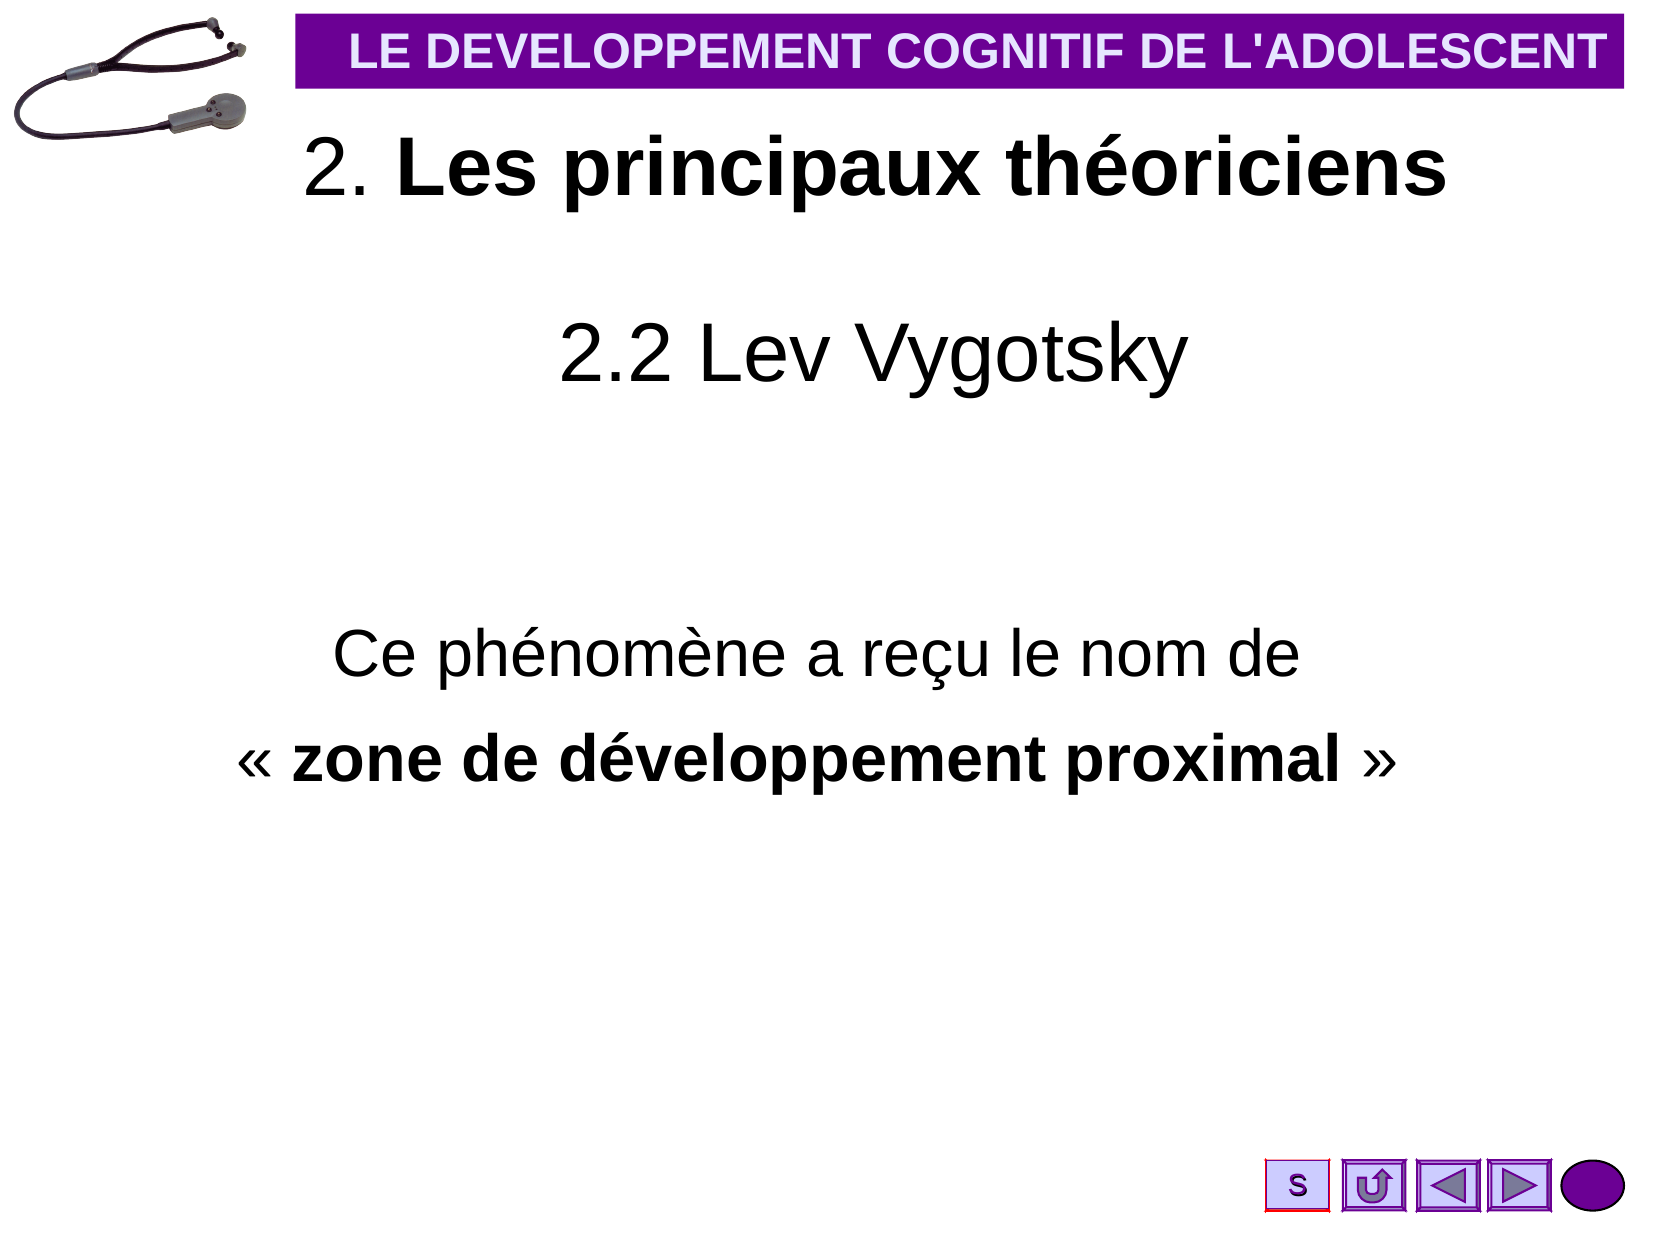

LE DEVELOPPEMENT COGNITIF DE L'ADOLESCENT
2. Les principaux théoriciens
 2.2 Lev Vygotsky
# Ce phénomène a reçu le nom de
« zone de développement proximal »